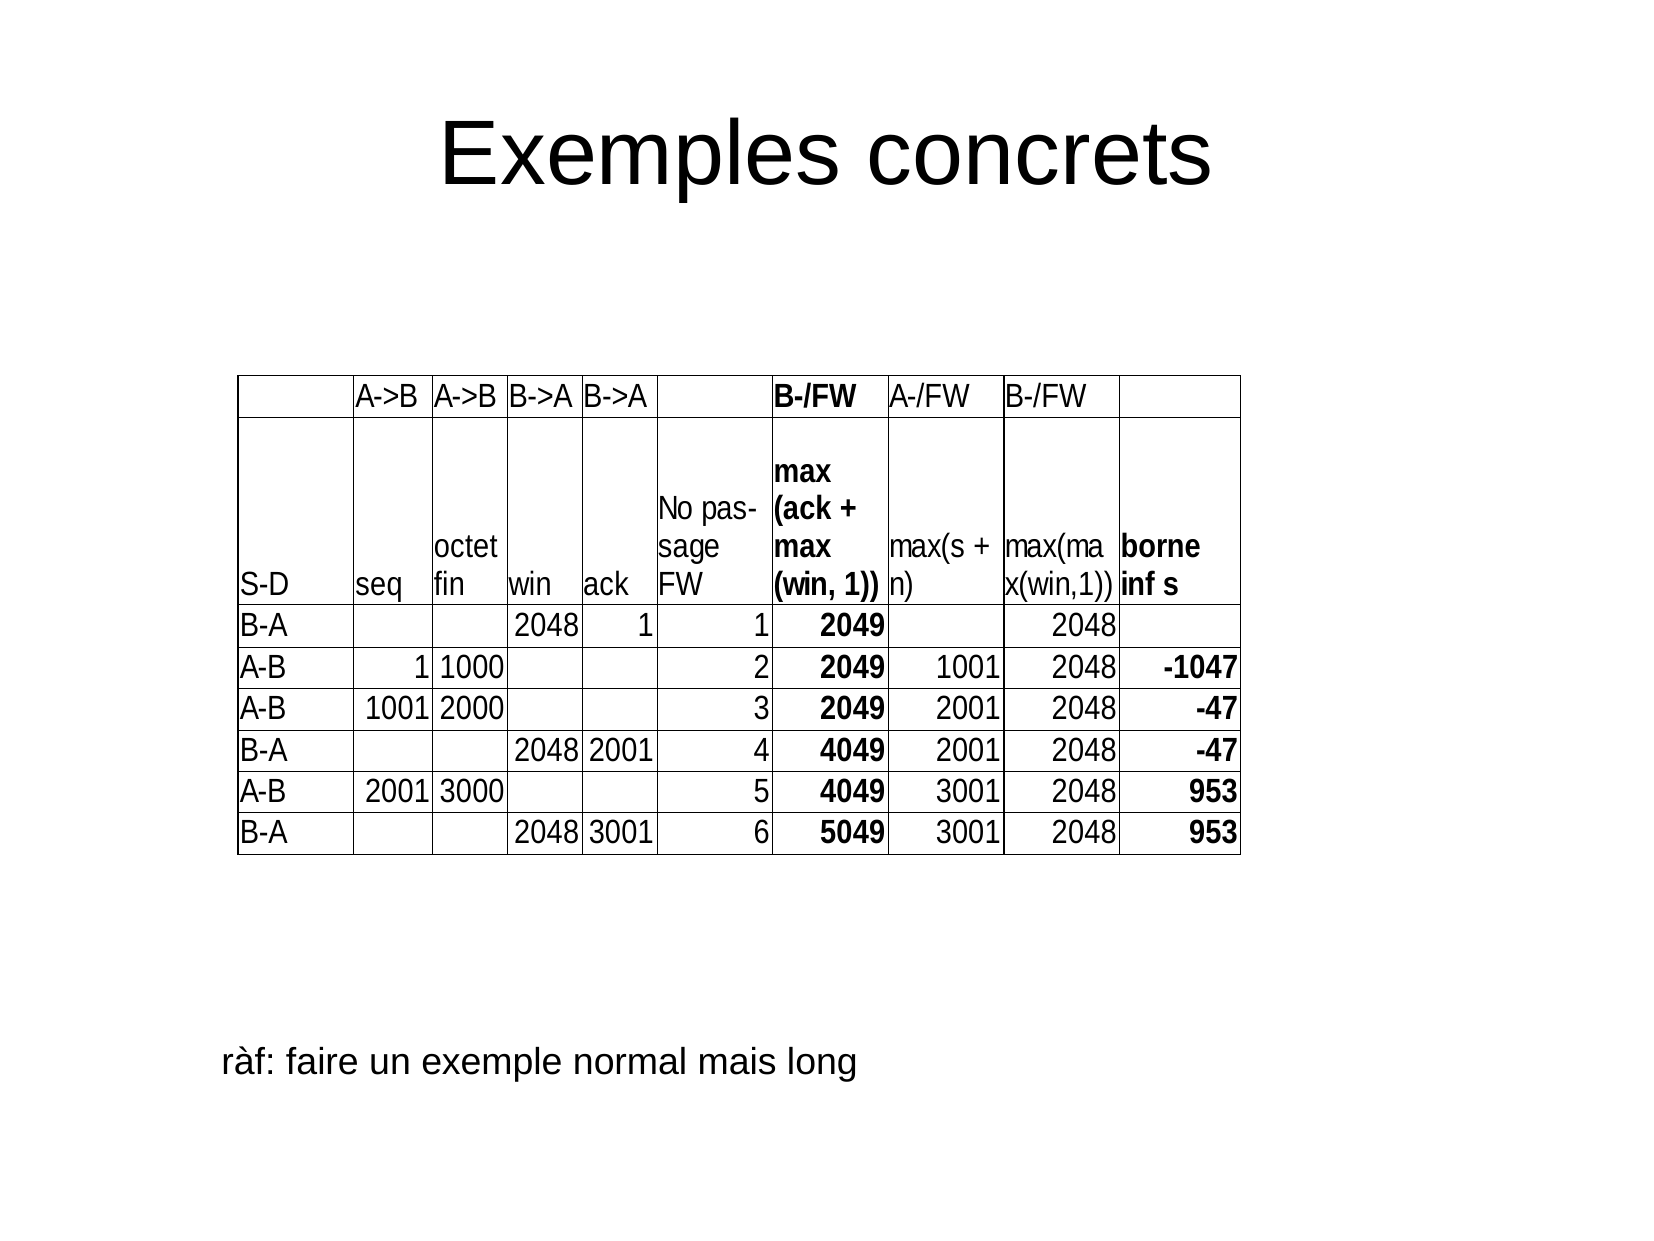

# Exemples concrets
ràf: faire un exemple normal mais long